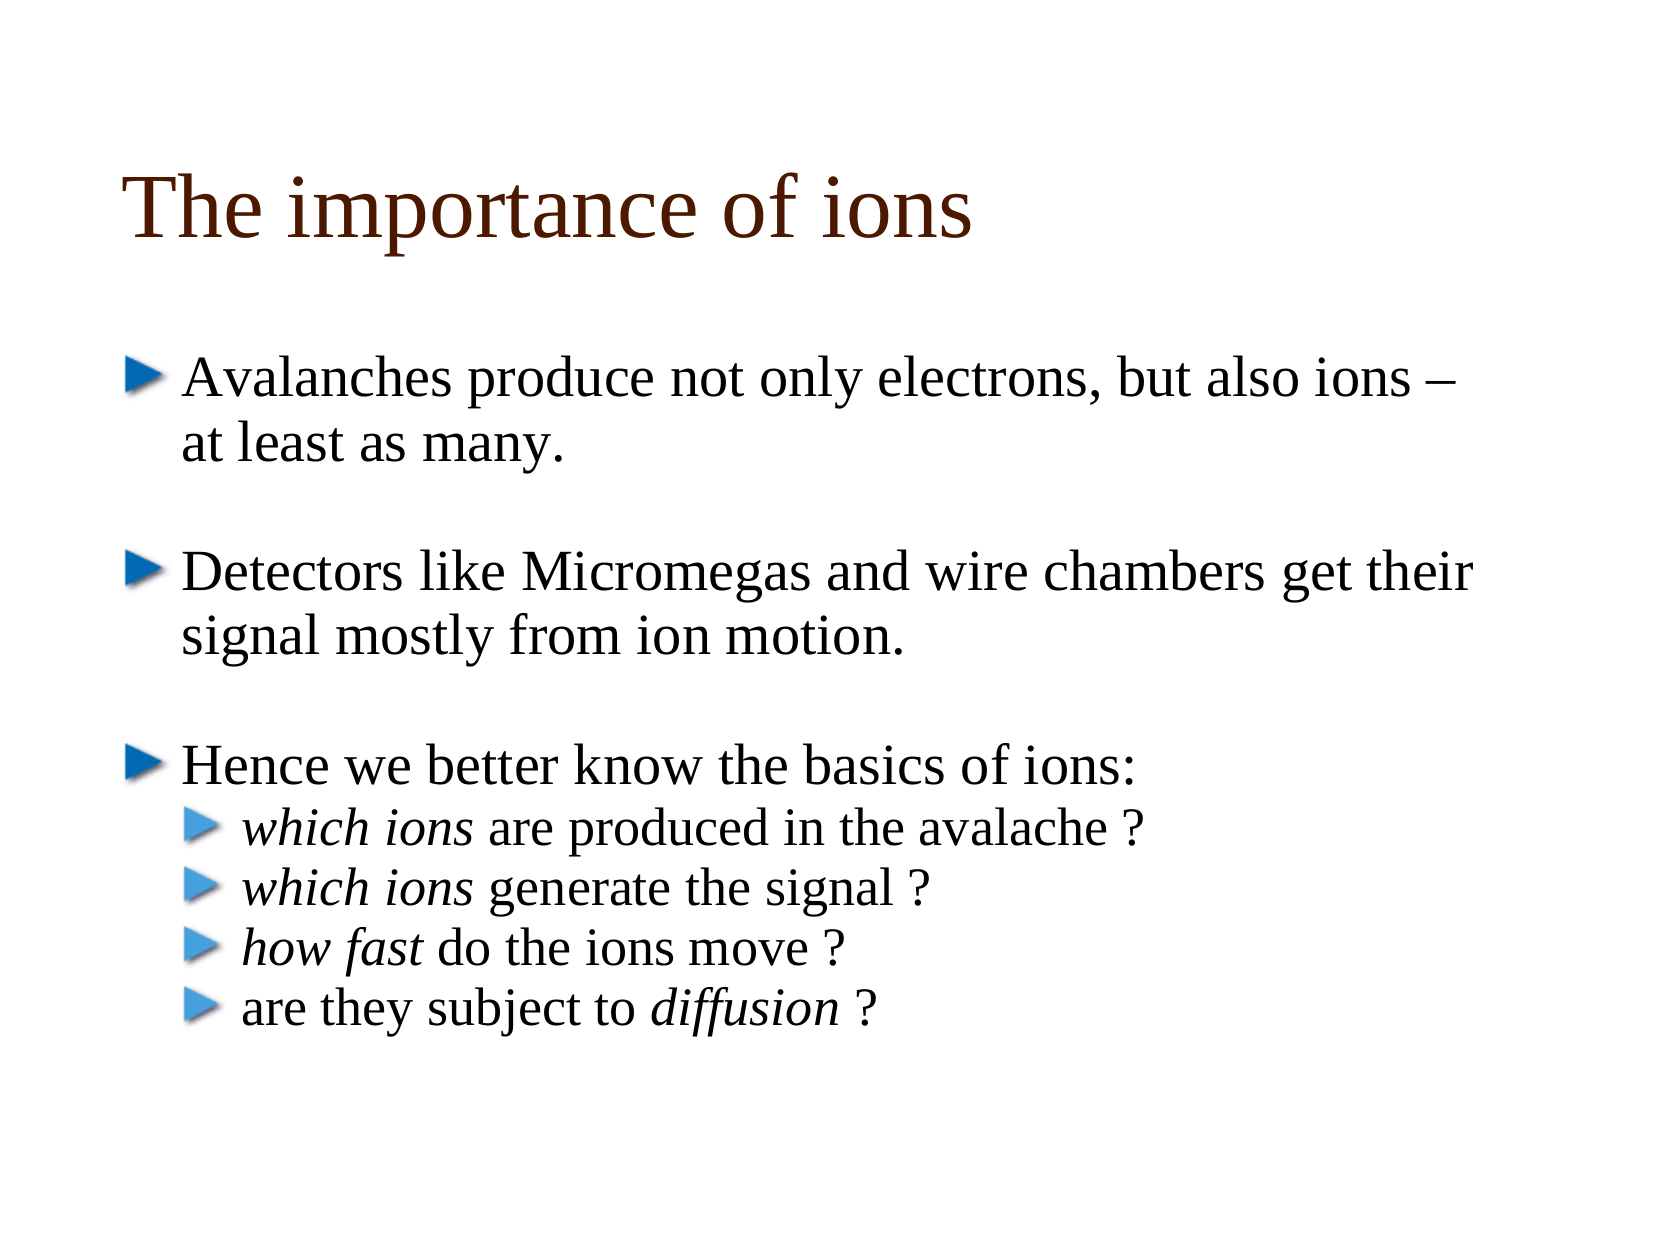

# The importance of ions
Avalanches produce not only electrons, but also ions – at least as many.
Detectors like Micromegas and wire chambers get their signal mostly from ion motion.
Hence we better know the basics of ions:
which ions are produced in the avalache ?
which ions generate the signal ?
how fast do the ions move ?
are they subject to diffusion ?